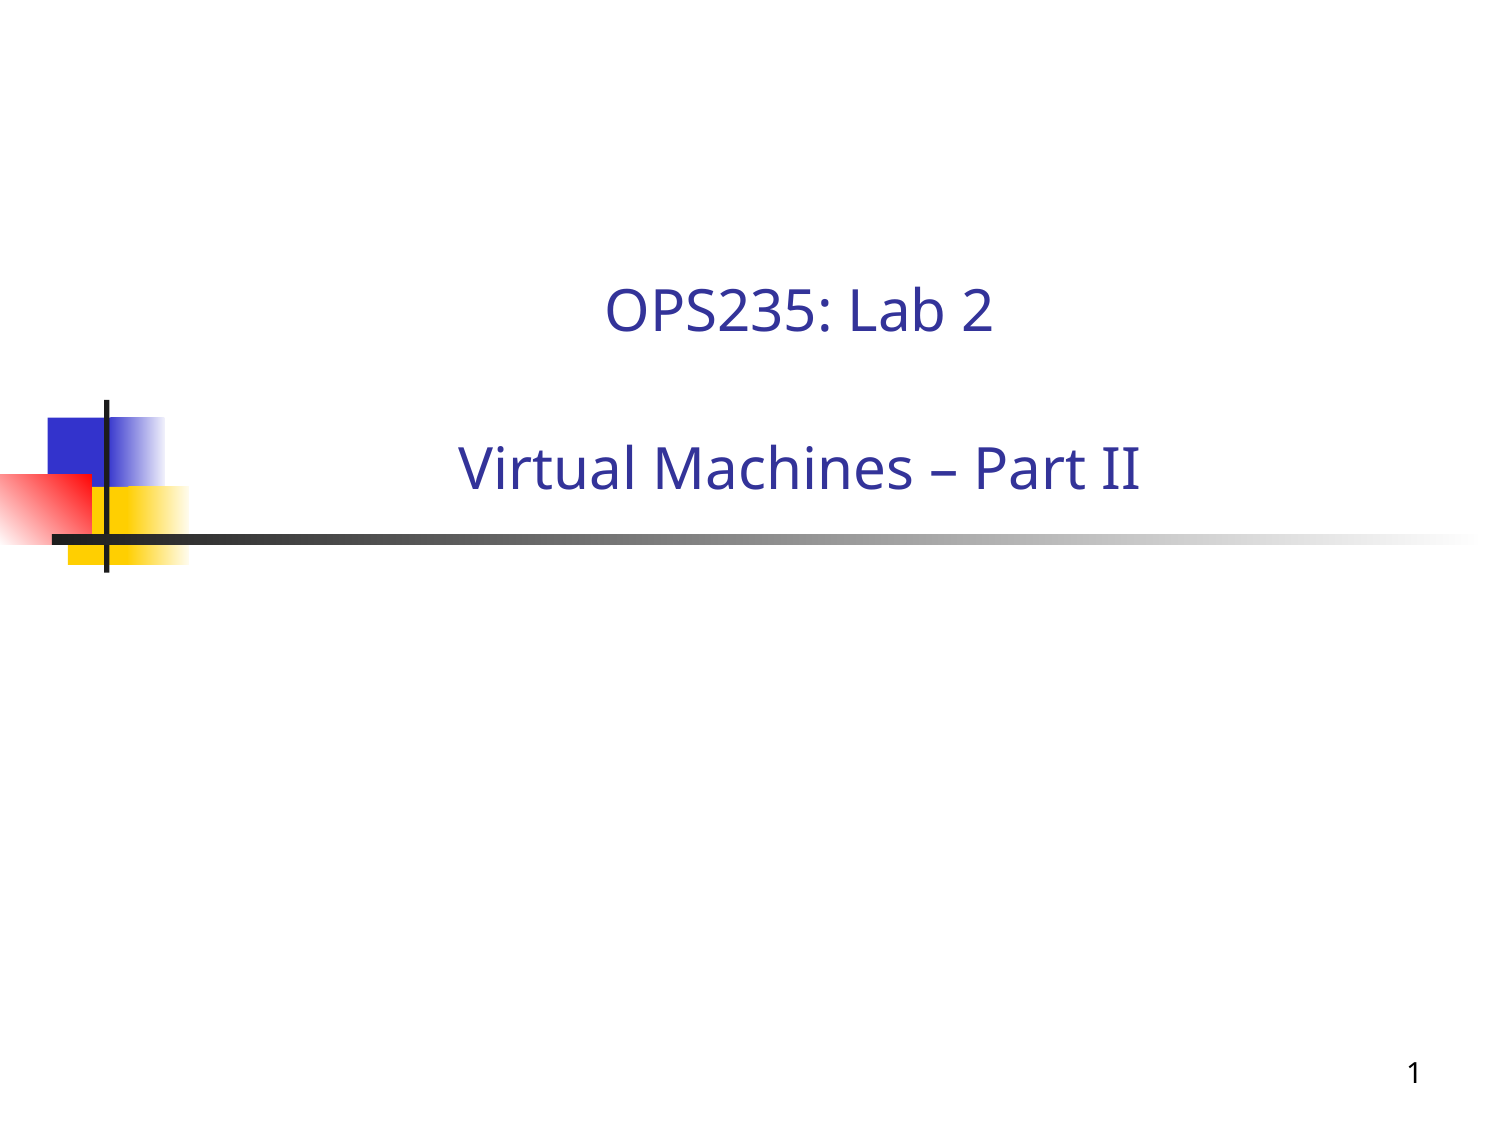

# OPS235: Lab 2 Virtual Machines – Part II
1